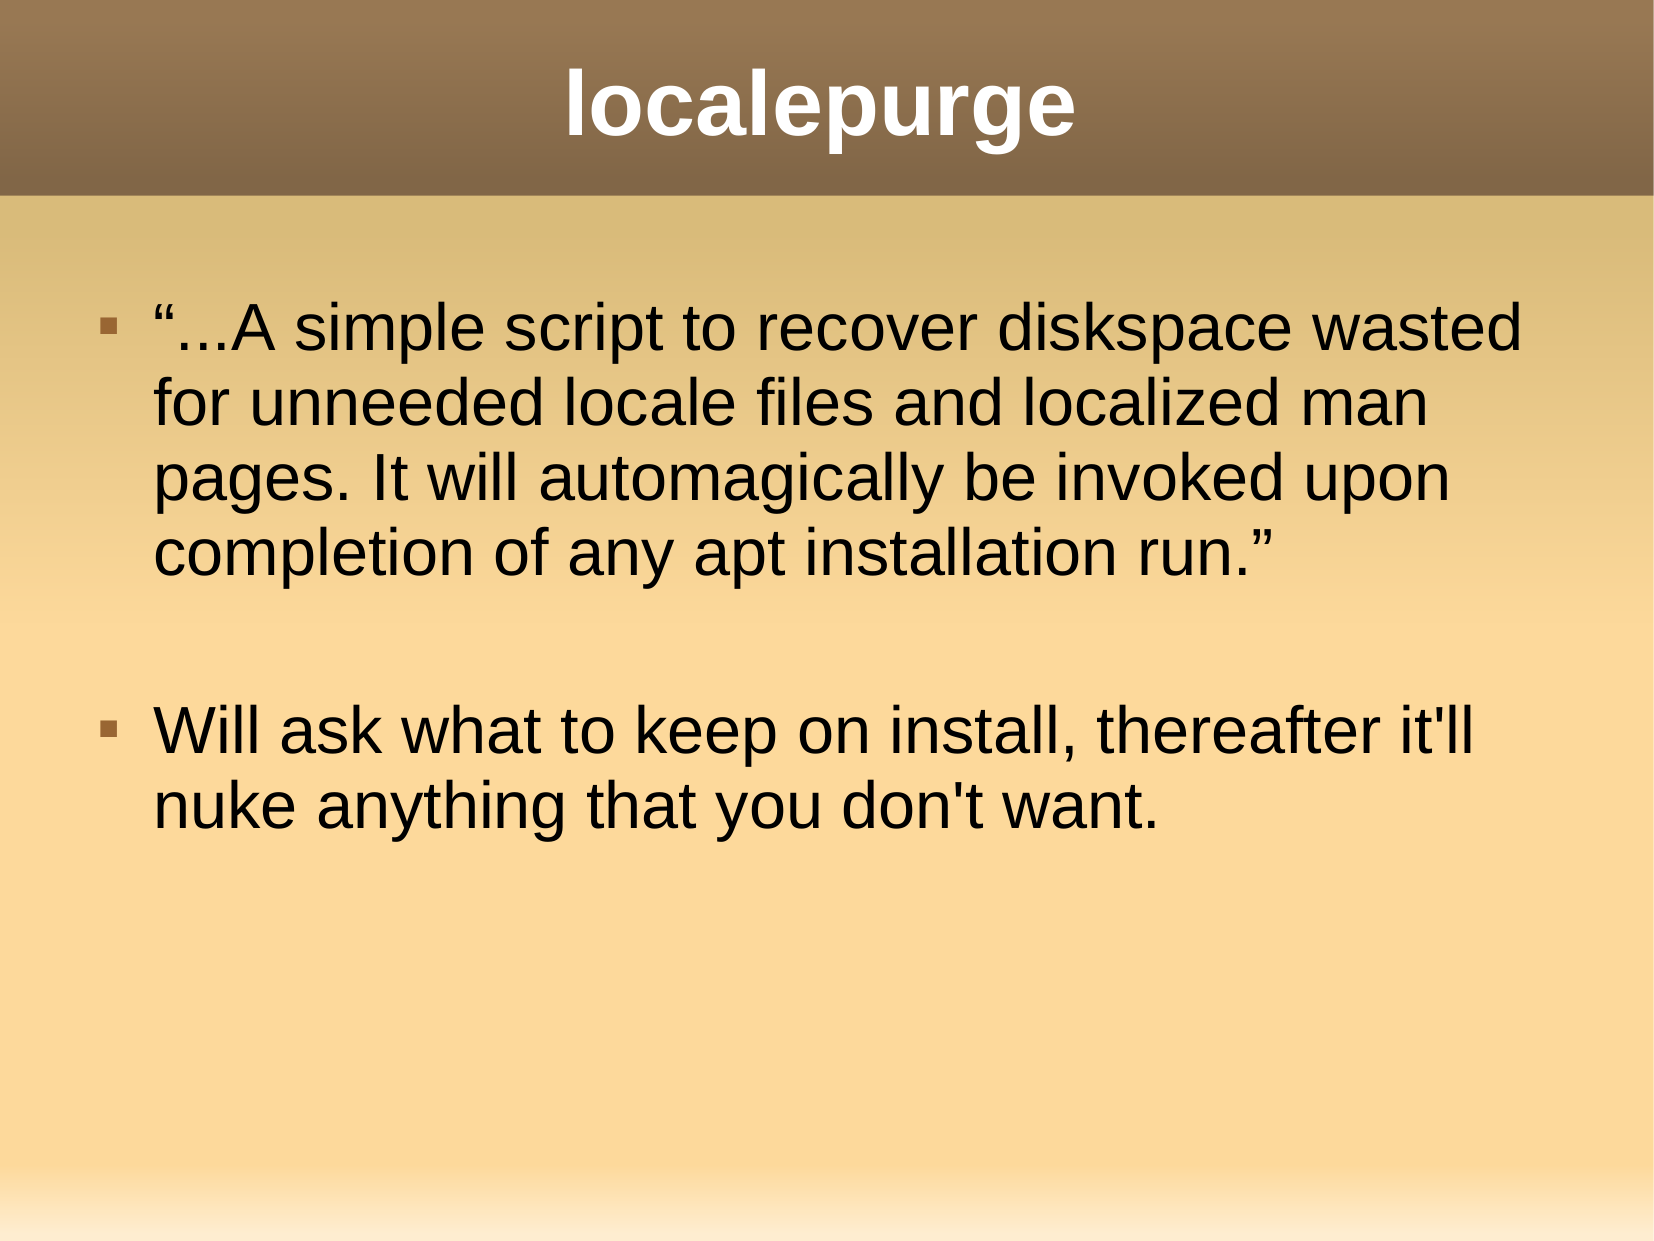

# localepurge
“...A simple script to recover diskspace wasted for unneeded locale files and localized man pages. It will automagically be invoked upon completion of any apt installation run.”
Will ask what to keep on install, thereafter it'll nuke anything that you don't want.